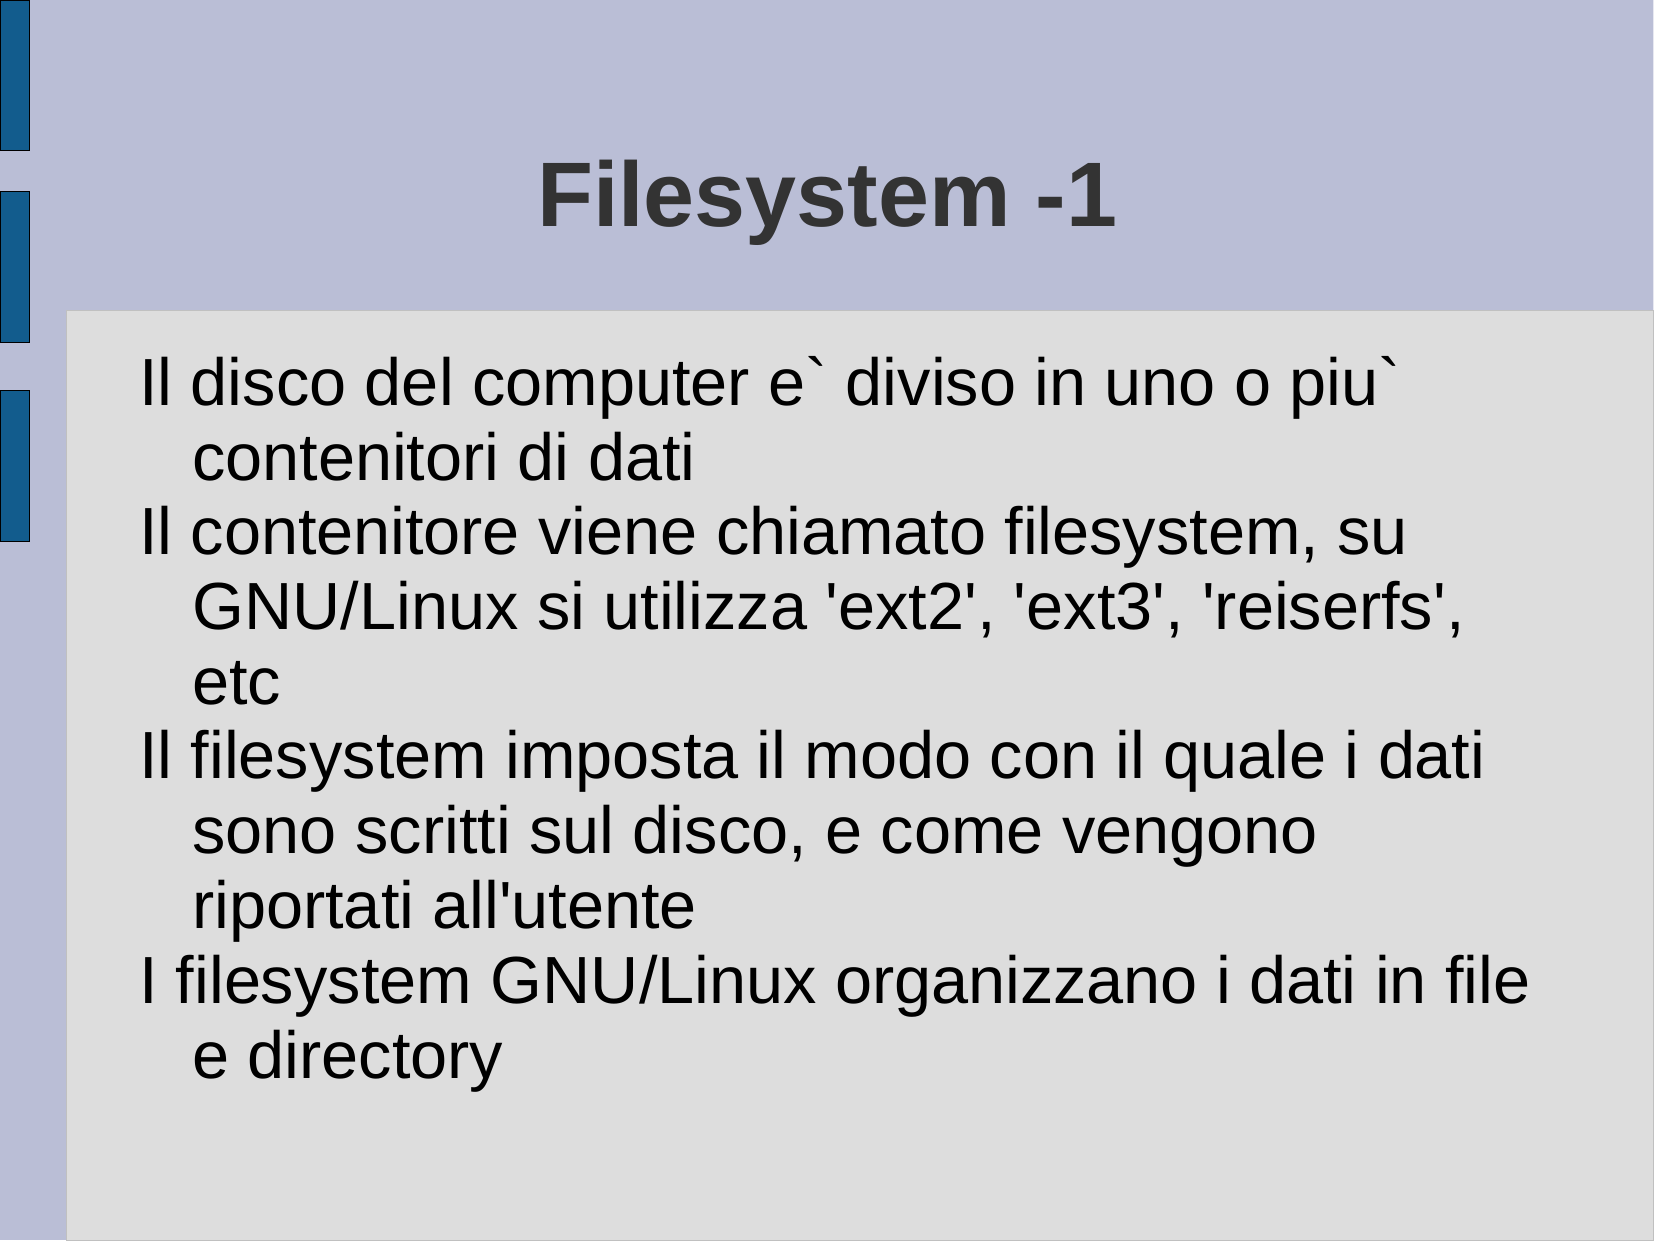

# Filesystem -1
Il disco del computer e` diviso in uno o piu` contenitori di dati
Il contenitore viene chiamato filesystem, su GNU/Linux si utilizza 'ext2', 'ext3', 'reiserfs', etc
Il filesystem imposta il modo con il quale i dati sono scritti sul disco, e come vengono riportati all'utente
I filesystem GNU/Linux organizzano i dati in file e directory